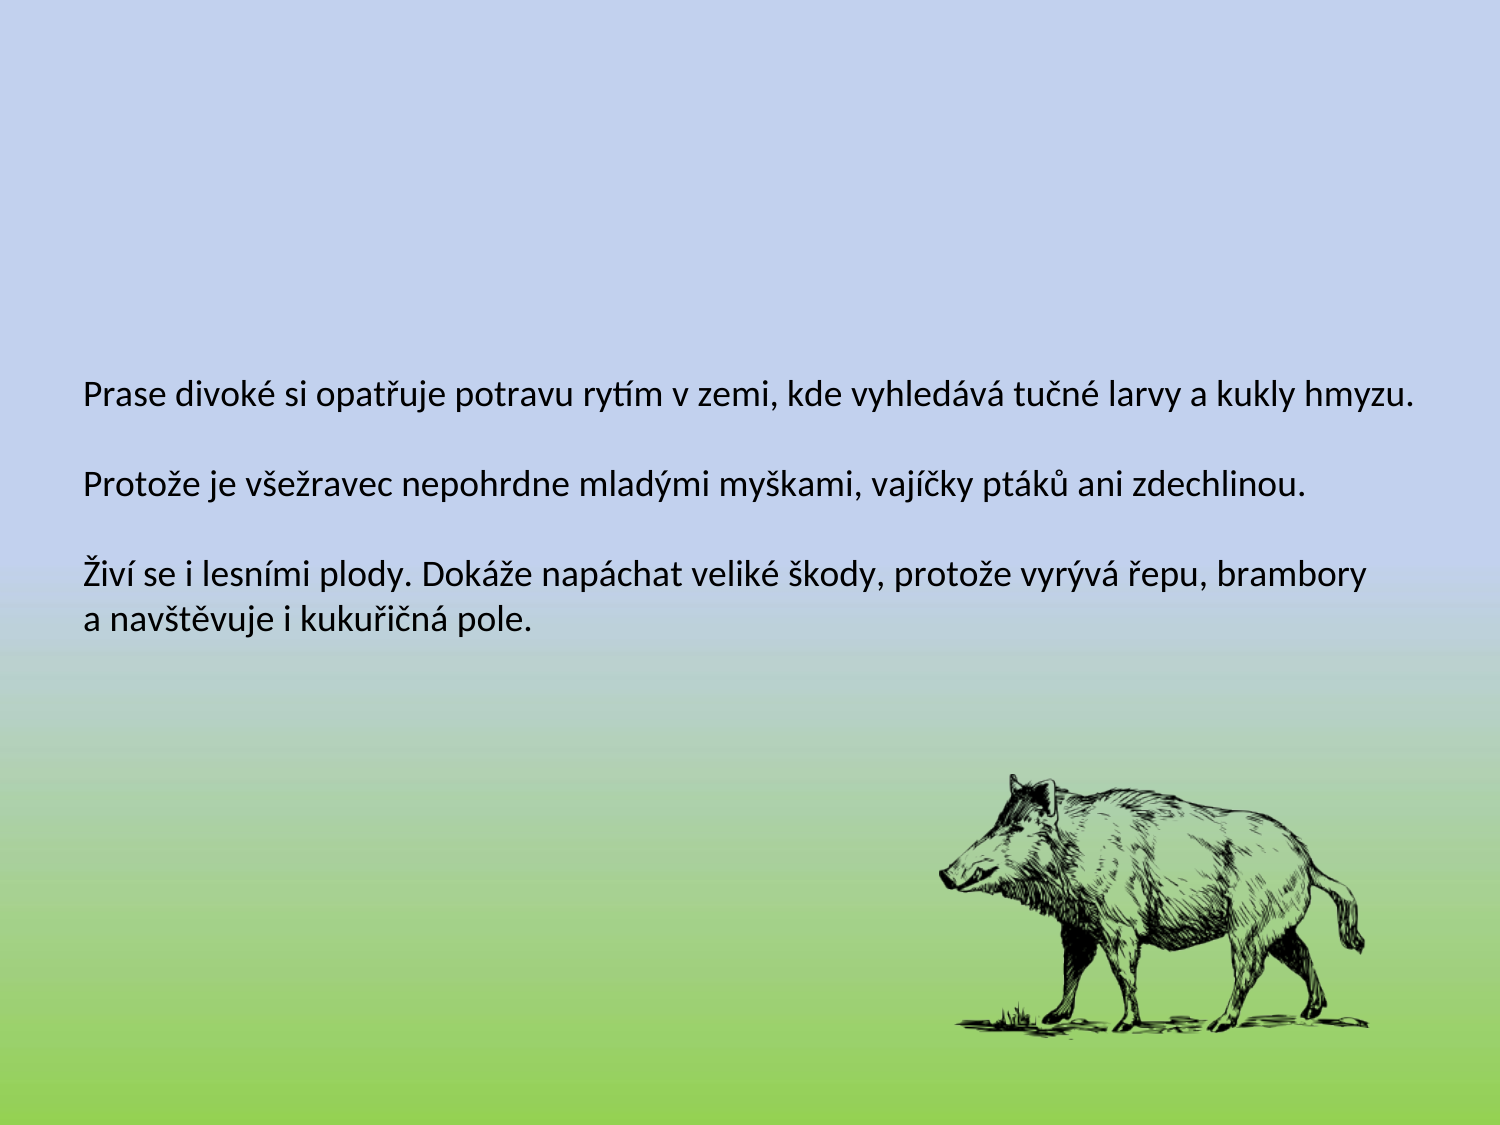

Prase divoké si opatřuje potravu rytím v zemi, kde vyhledává tučné larvy a kukly hmyzu.
Protože je všežravec nepohrdne mladými myškami, vajíčky ptáků ani zdechlinou.
Živí se i lesními plody. Dokáže napáchat veliké škody, protože vyrývá řepu, brambory
a navštěvuje i kukuřičná pole.